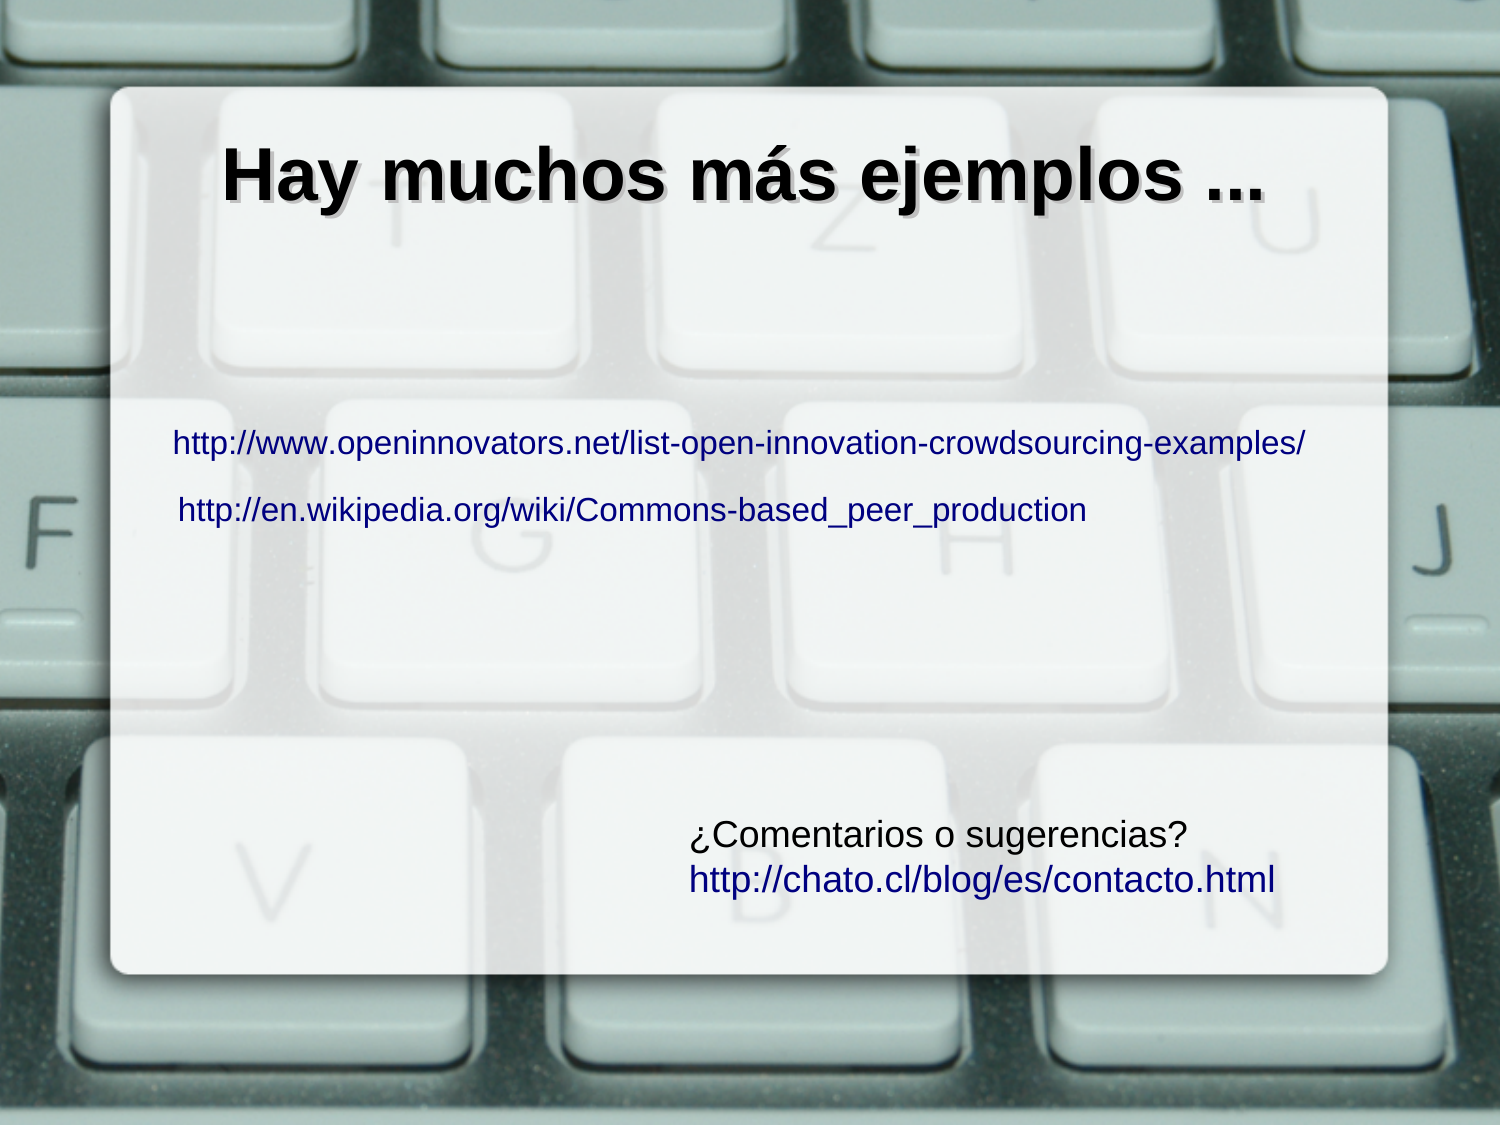

# Hay muchos más ejemplos ...
http://www.openinnovators.net/list-open-innovation-crowdsourcing-examples/
http://en.wikipedia.org/wiki/Commons-based_peer_production
¿Comentarios o sugerencias?
http://chato.cl/blog/es/contacto.html